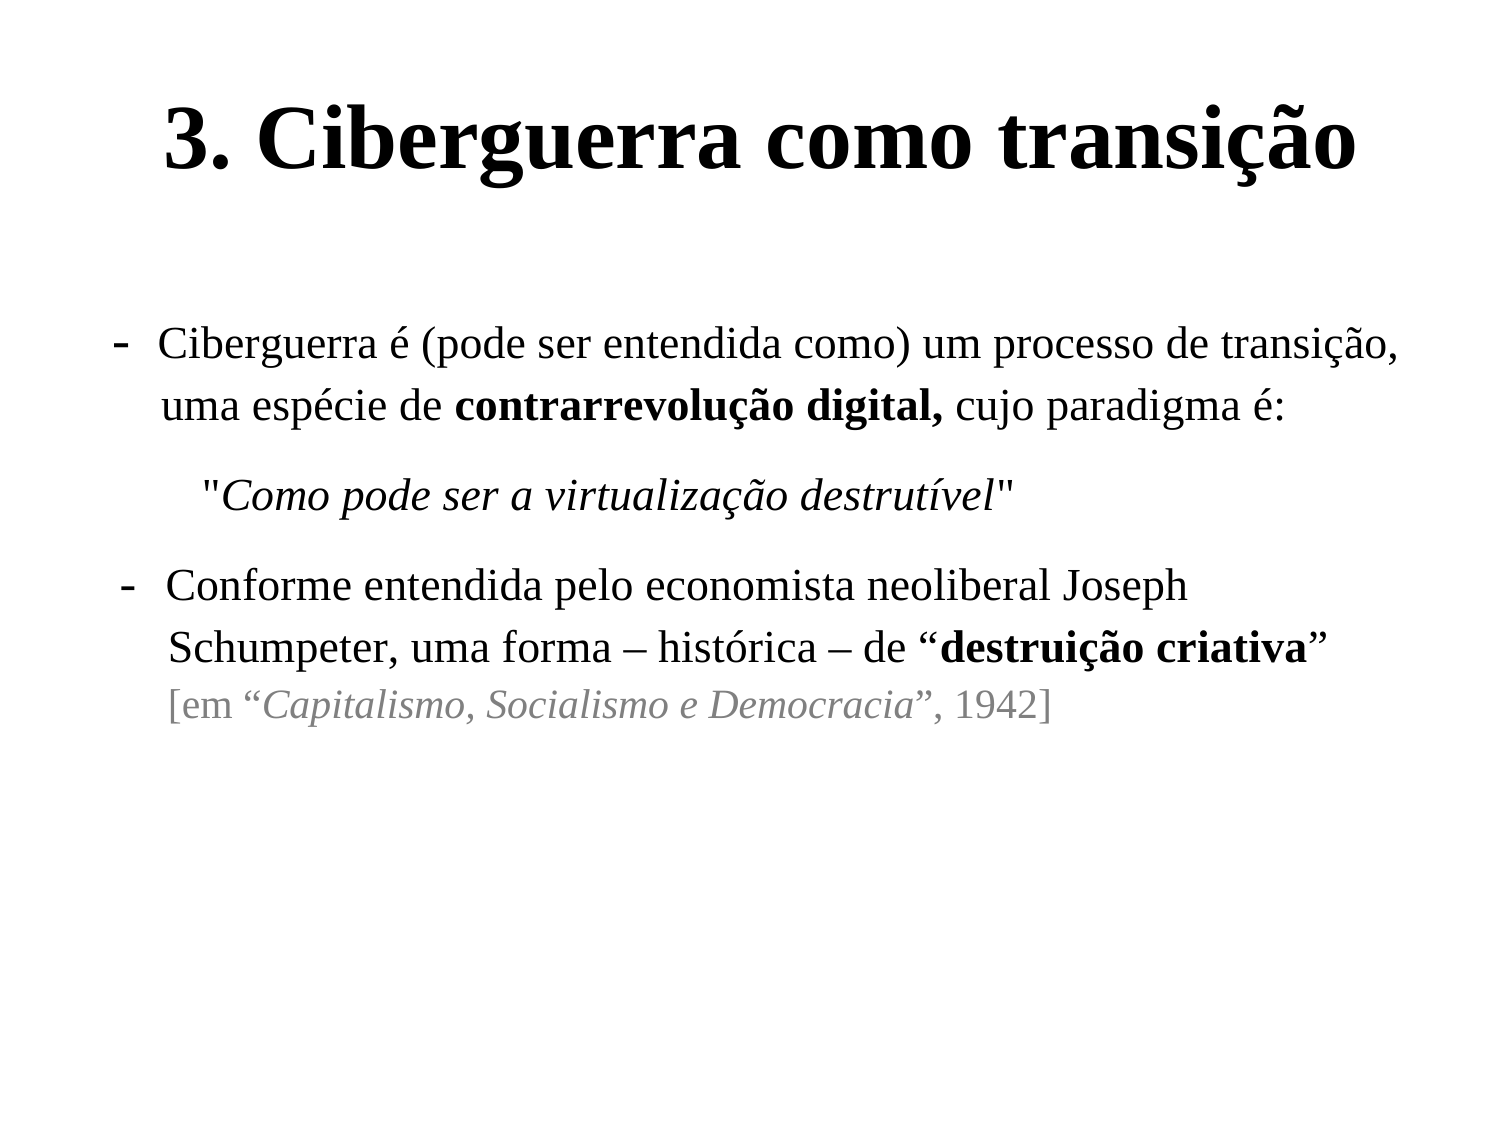

# 3. Ciberguerra como transição
- Ciberguerra é (pode ser entendida como) um processo de transição, uma espécie de contrarrevolução digital, cujo paradigma é:
	"Como pode ser a virtualização destrutível"
-	Conforme entendida pelo economista neoliberal Joseph Schumpeter, uma forma – histórica – de “destruição criativa”
[em “Capitalismo, Socialismo e Democracia”, 1942]